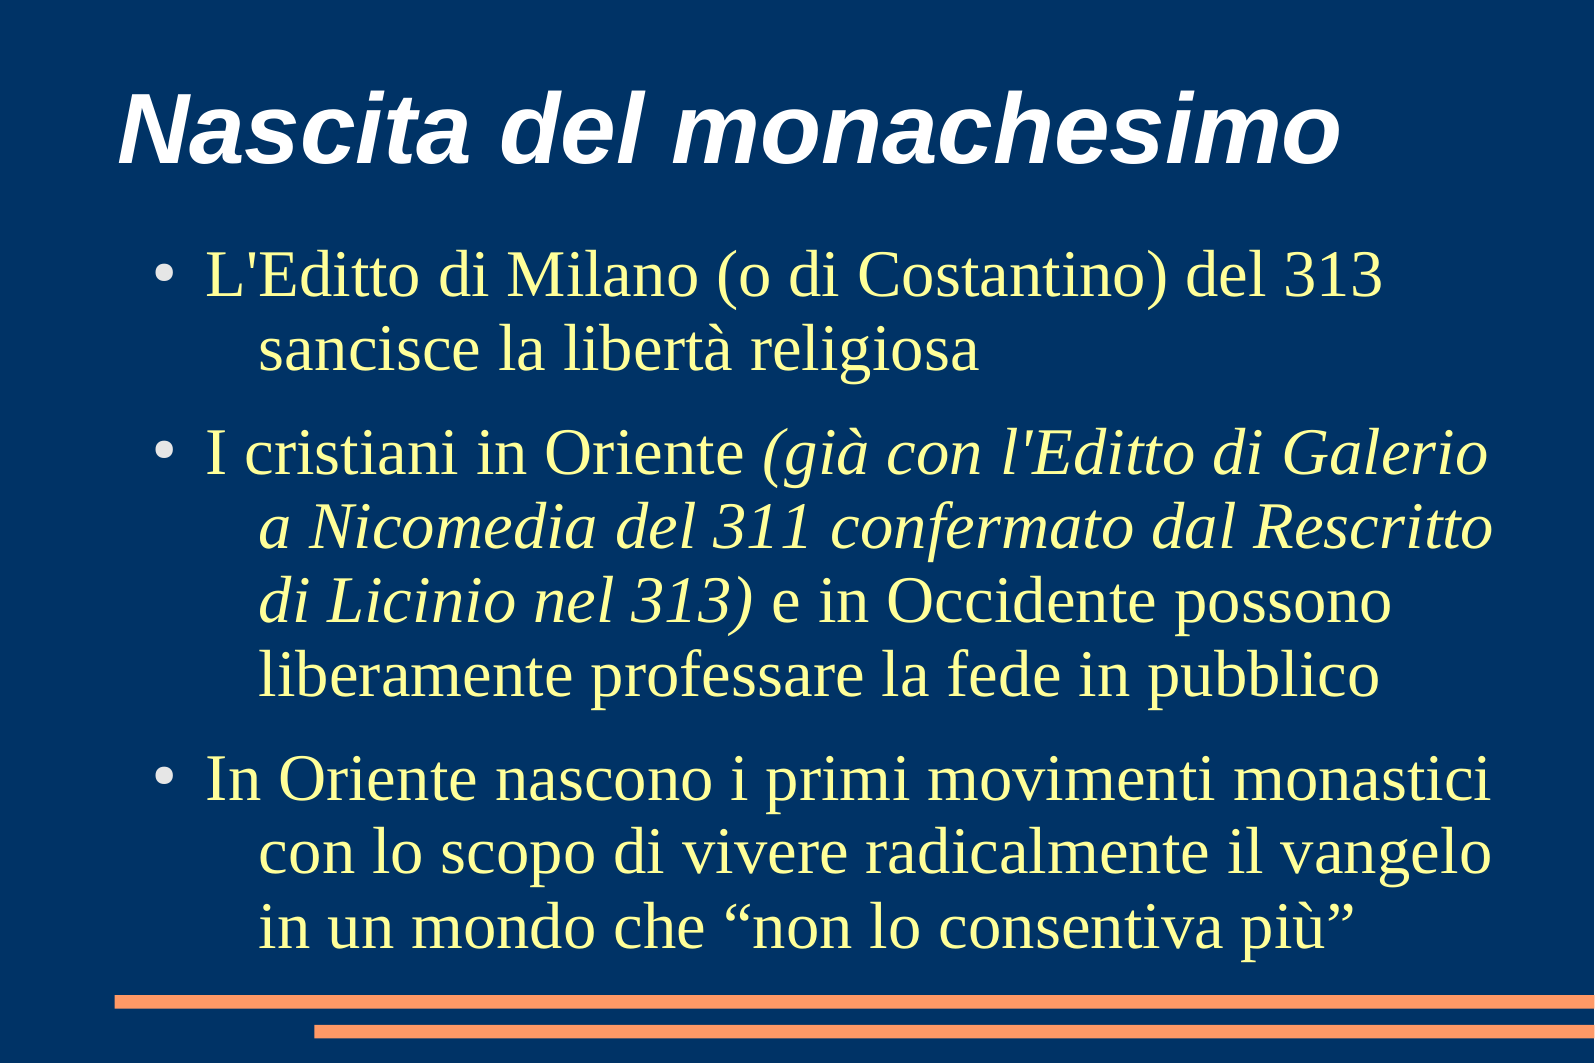

# Nascita del monachesimo
L'Editto di Milano (o di Costantino) del 313 sancisce la libertà religiosa
I cristiani in Oriente (già con l'Editto di Galerio a Nicomedia del 311 confermato dal Rescritto di Licinio nel 313) e in Occidente possono liberamente professare la fede in pubblico
In Oriente nascono i primi movimenti monastici con lo scopo di vivere radicalmente il vangelo in un mondo che “non lo consentiva più”